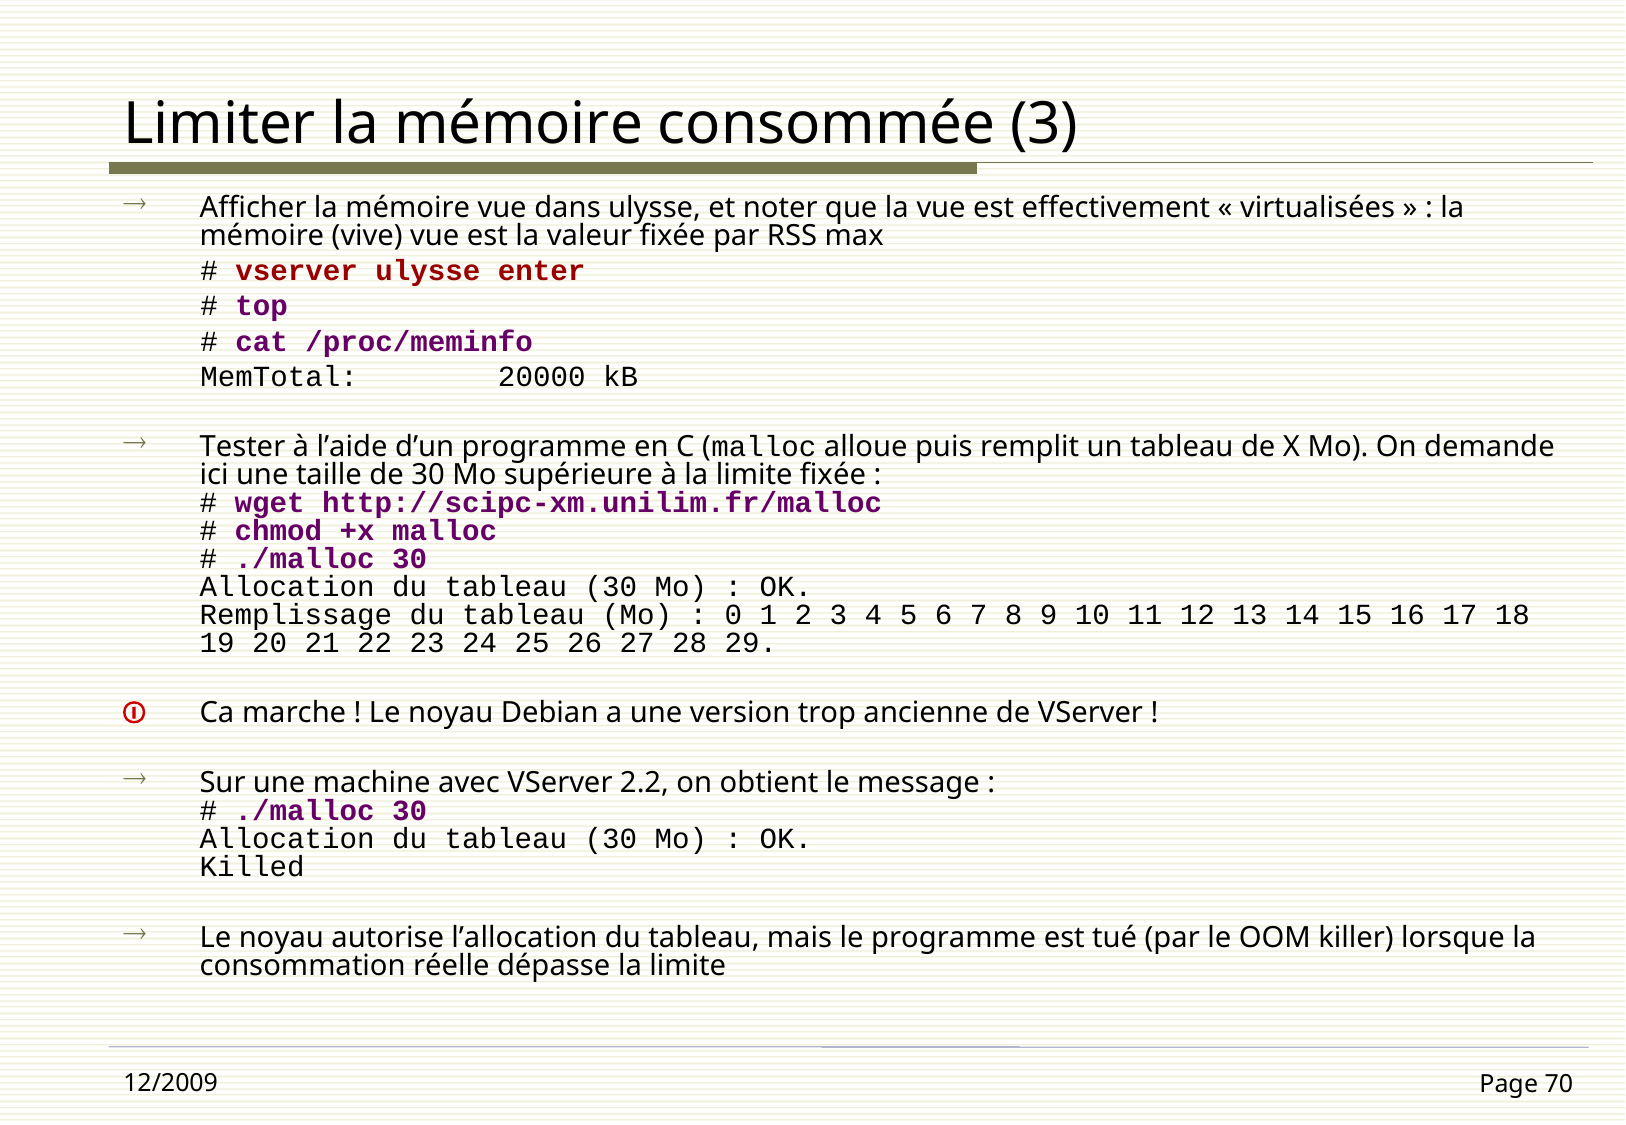

# Limiter la mémoire consommée (3)‏
Afficher la mémoire vue dans ulysse, et noter que la vue est effectivement « virtualisées » : la mémoire (vive) vue est la valeur fixée par RSS max
# vserver ulysse enter
# top
# cat /proc/meminfo
MemTotal: 20000 kB
Tester à l’aide d’un programme en C (malloc alloue puis remplit un tableau de X Mo). On demande ici une taille de 30 Mo supérieure à la limite fixée :
# wget http://scipc-xm.unilim.fr/malloc
# chmod +x malloc
# ./malloc 30
Allocation du tableau (30 Mo) : OK.
Remplissage du tableau (Mo) : 0 1 2 3 4 5 6 7 8 9 10 11 12 13 14 15 16 17 18 19 20 21 22 23 24 25 26 27 28 29.
 	Ca marche ! Le noyau Debian a une version trop ancienne de VServer !
Sur une machine avec VServer 2.2, on obtient le message :
# ./malloc 30
Allocation du tableau (30 Mo) : OK.
Killed
Le noyau autorise l’allocation du tableau, mais le programme est tué (par le OOM killer) lorsque la consommation réelle dépasse la limite
70